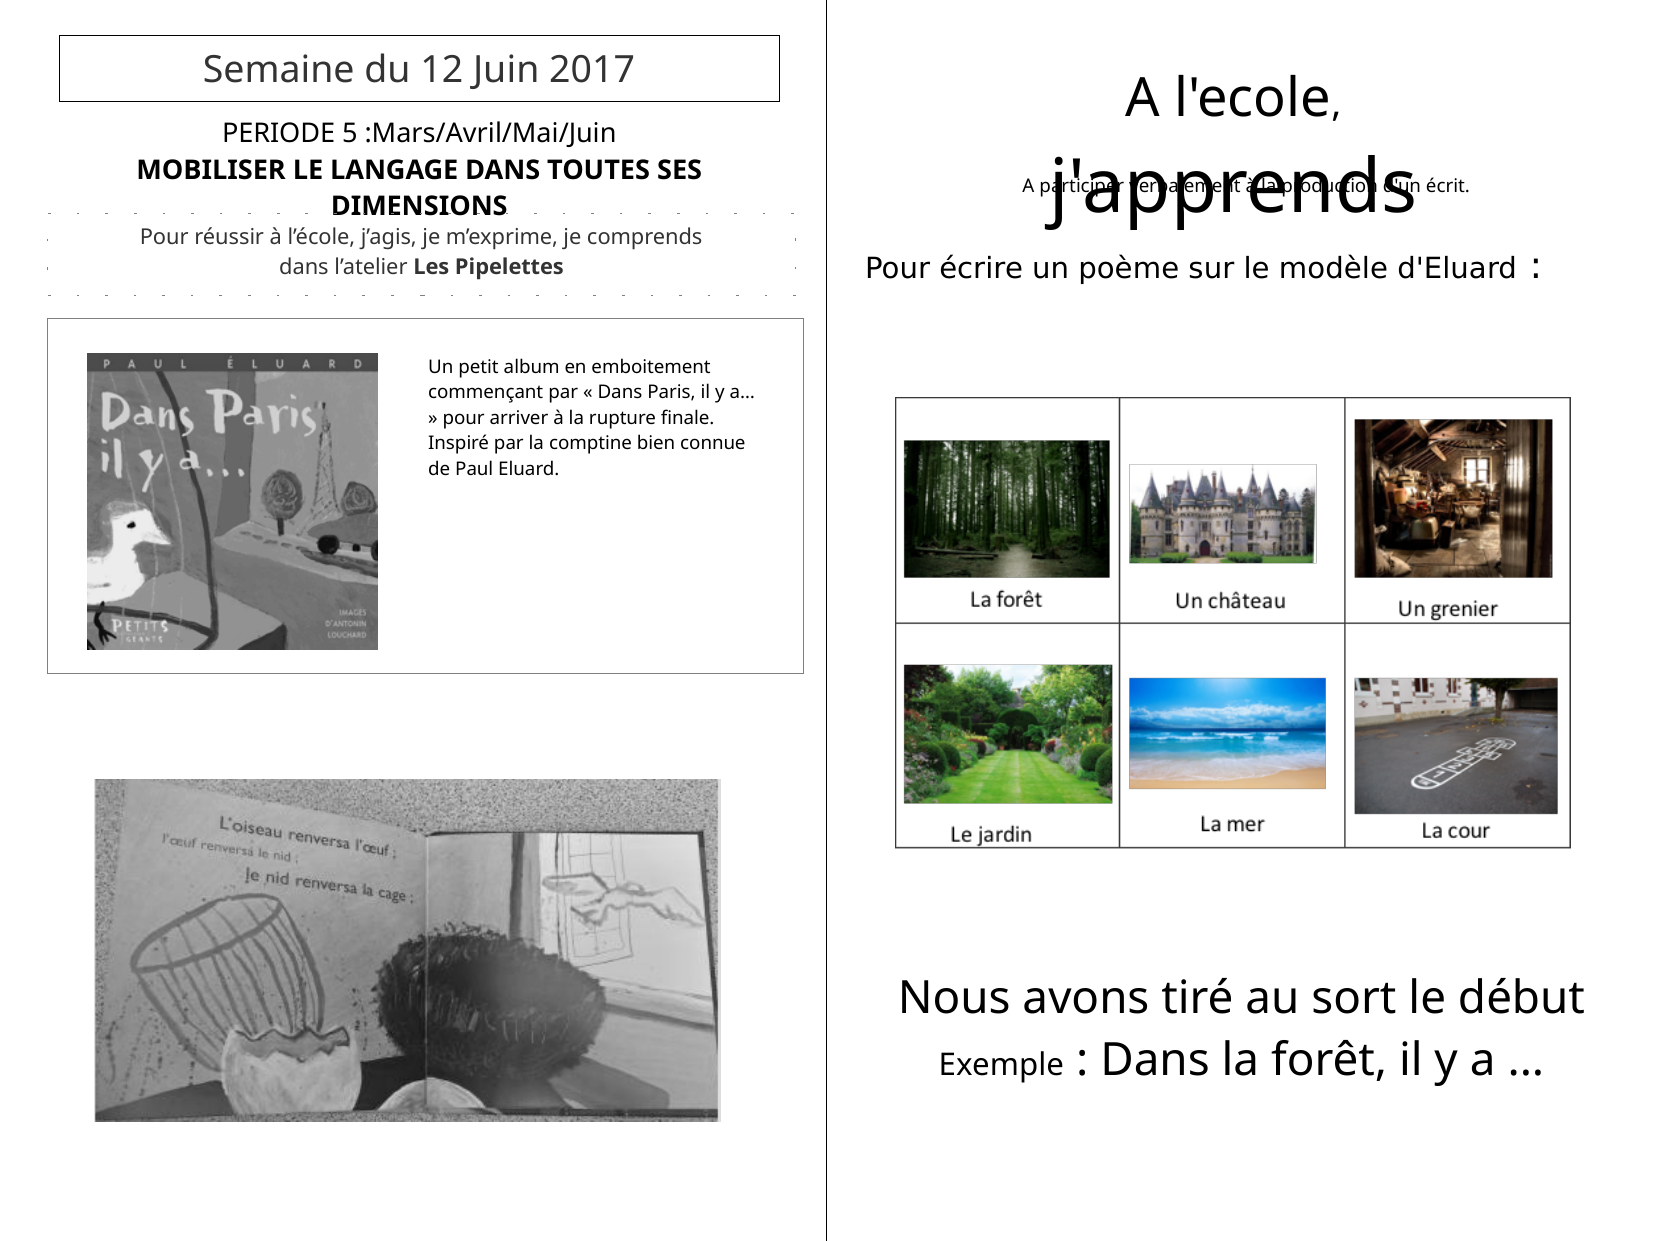

Semaine du 12 Juin 2017
A l'ecole, j'apprends
PERIODE 5 :Mars/Avril/Mai/Juin
MOBILISER LE LANGAGE DANS TOUTES SES DIMENSIONS
A participer verbalement à la production d'un écrit.
Pour réussir à l’école, j’agis, je m’exprime, je comprends
dans l’atelier Les Pipelettes
Pour écrire un poème sur le modèle d'Eluard :
Un petit album en emboitement commençant par « Dans Paris, il y a… » pour arriver à la rupture finale. Inspiré par la comptine bien connue de Paul Eluard.
Nous avons tiré au sort le début
Exemple : Dans la forêt, il y a ...